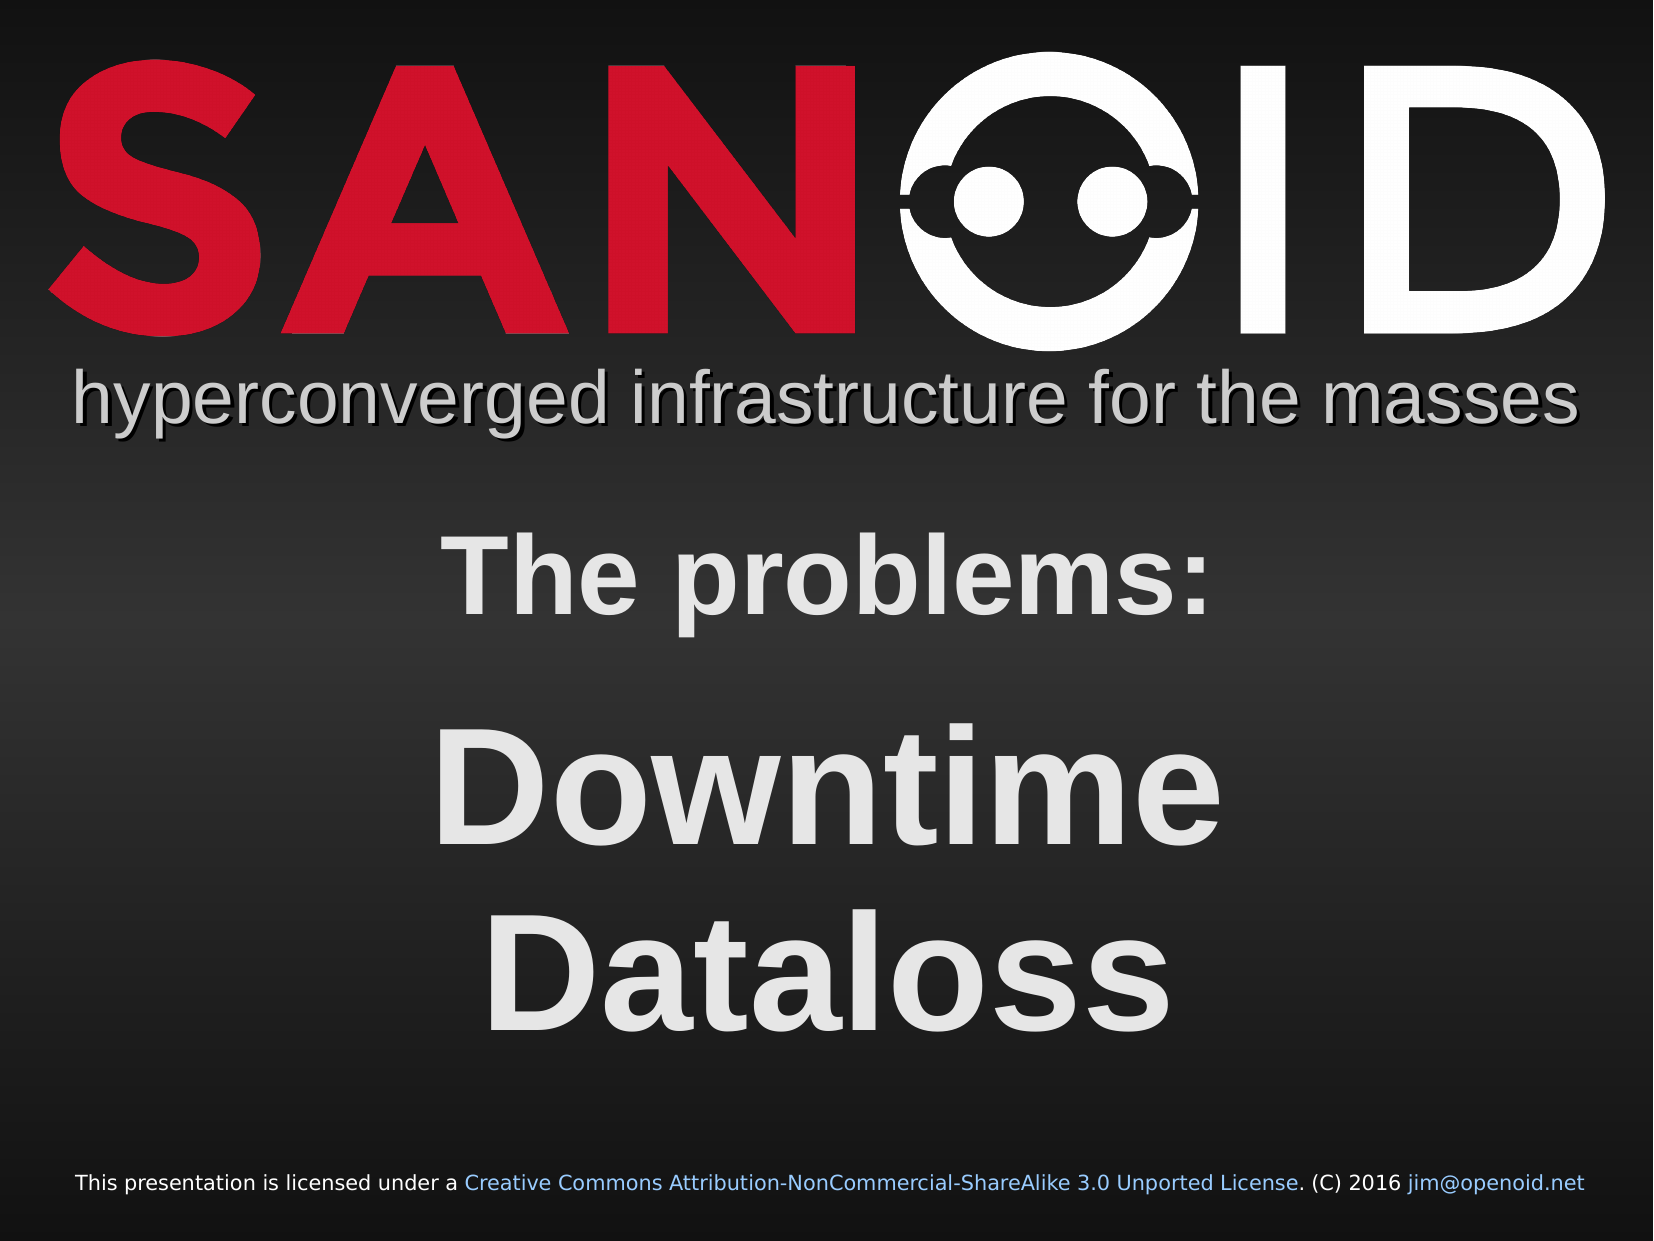

hyperconverged infrastructure for the masses
The problems:
Downtime
Dataloss
# This presentation is licensed under a Creative Commons Attribution-NonCommercial-ShareAlike 3.0 Unported License. (C) 2016 jim@openoid.net